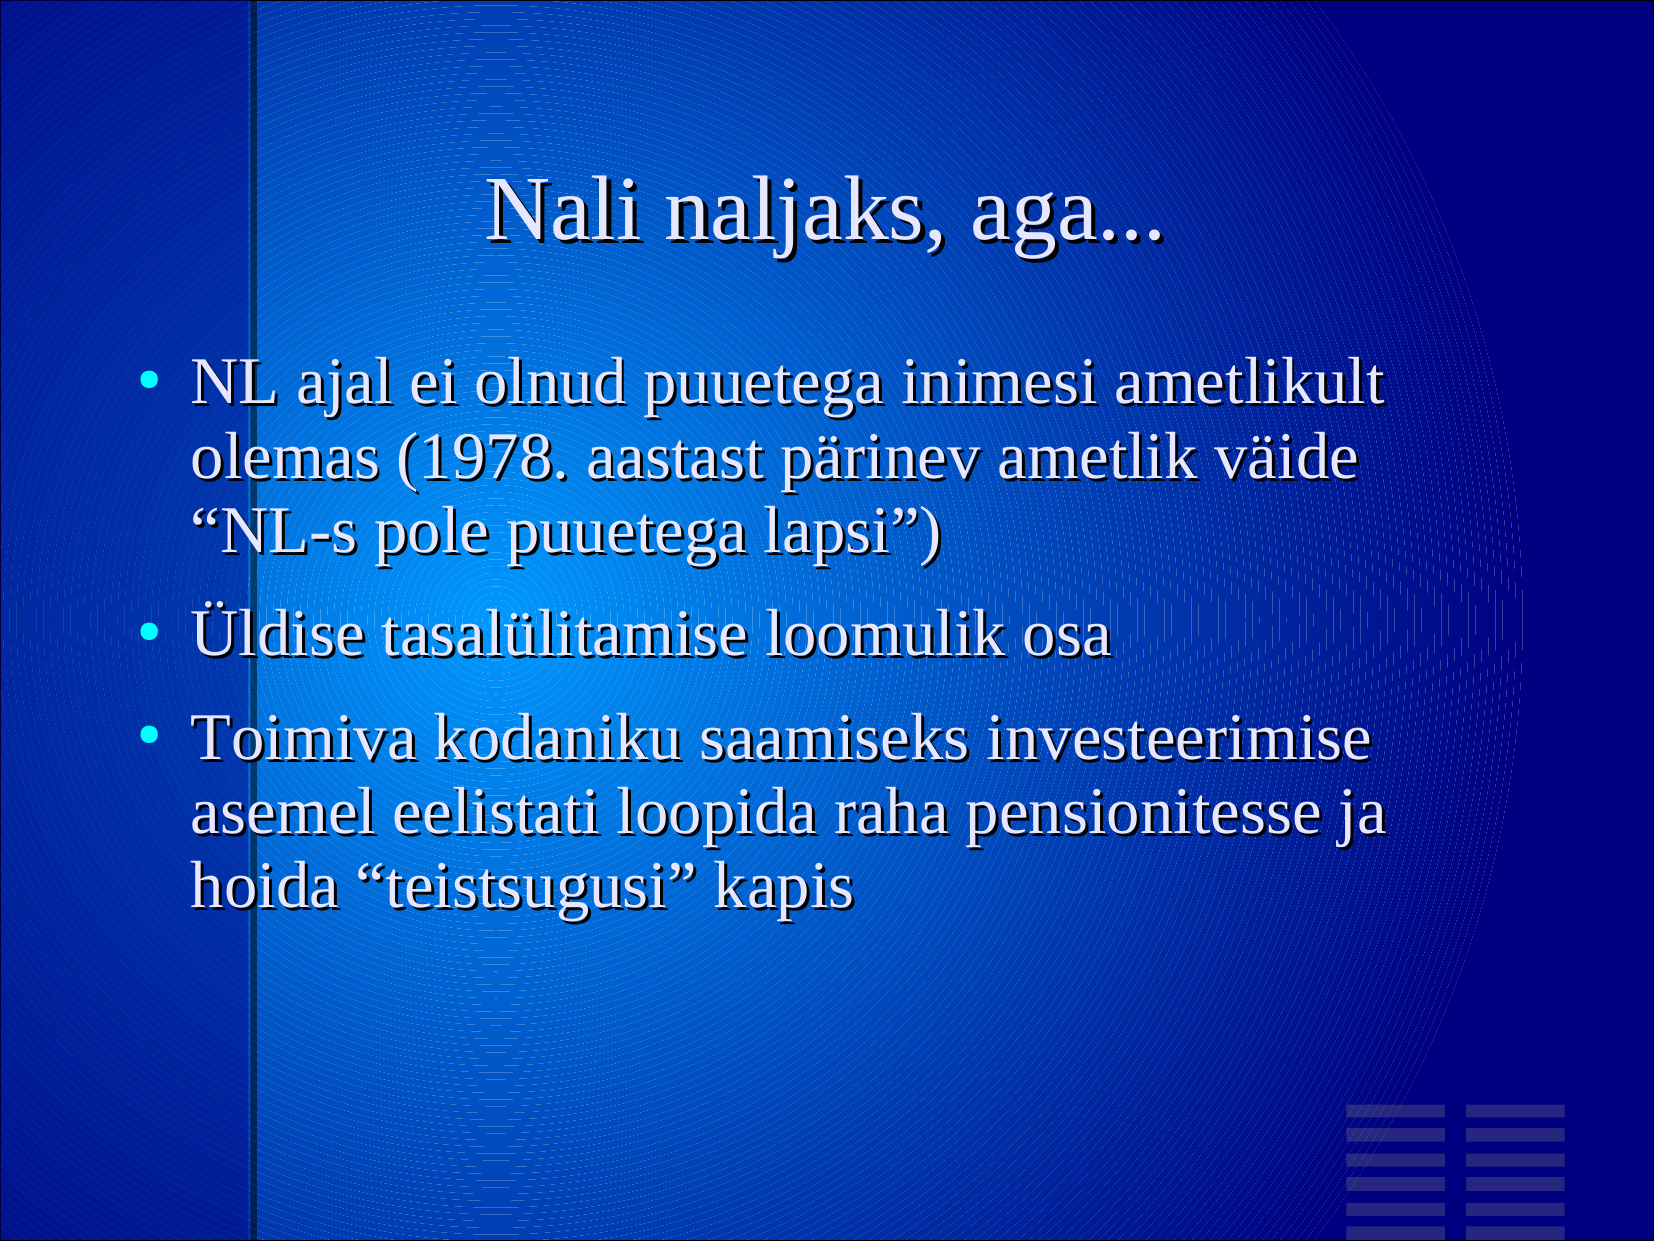

# Nali naljaks, aga...
NL ajal ei olnud puuetega inimesi ametlikult olemas (1978. aastast pärinev ametlik väide
“NL-s pole puuetega lapsi”)
Üldise tasalülitamise loomulik osa
Toimiva kodaniku saamiseks investeerimise asemel eelistati loopida raha pensionitesse ja hoida “teistsugusi” kapis